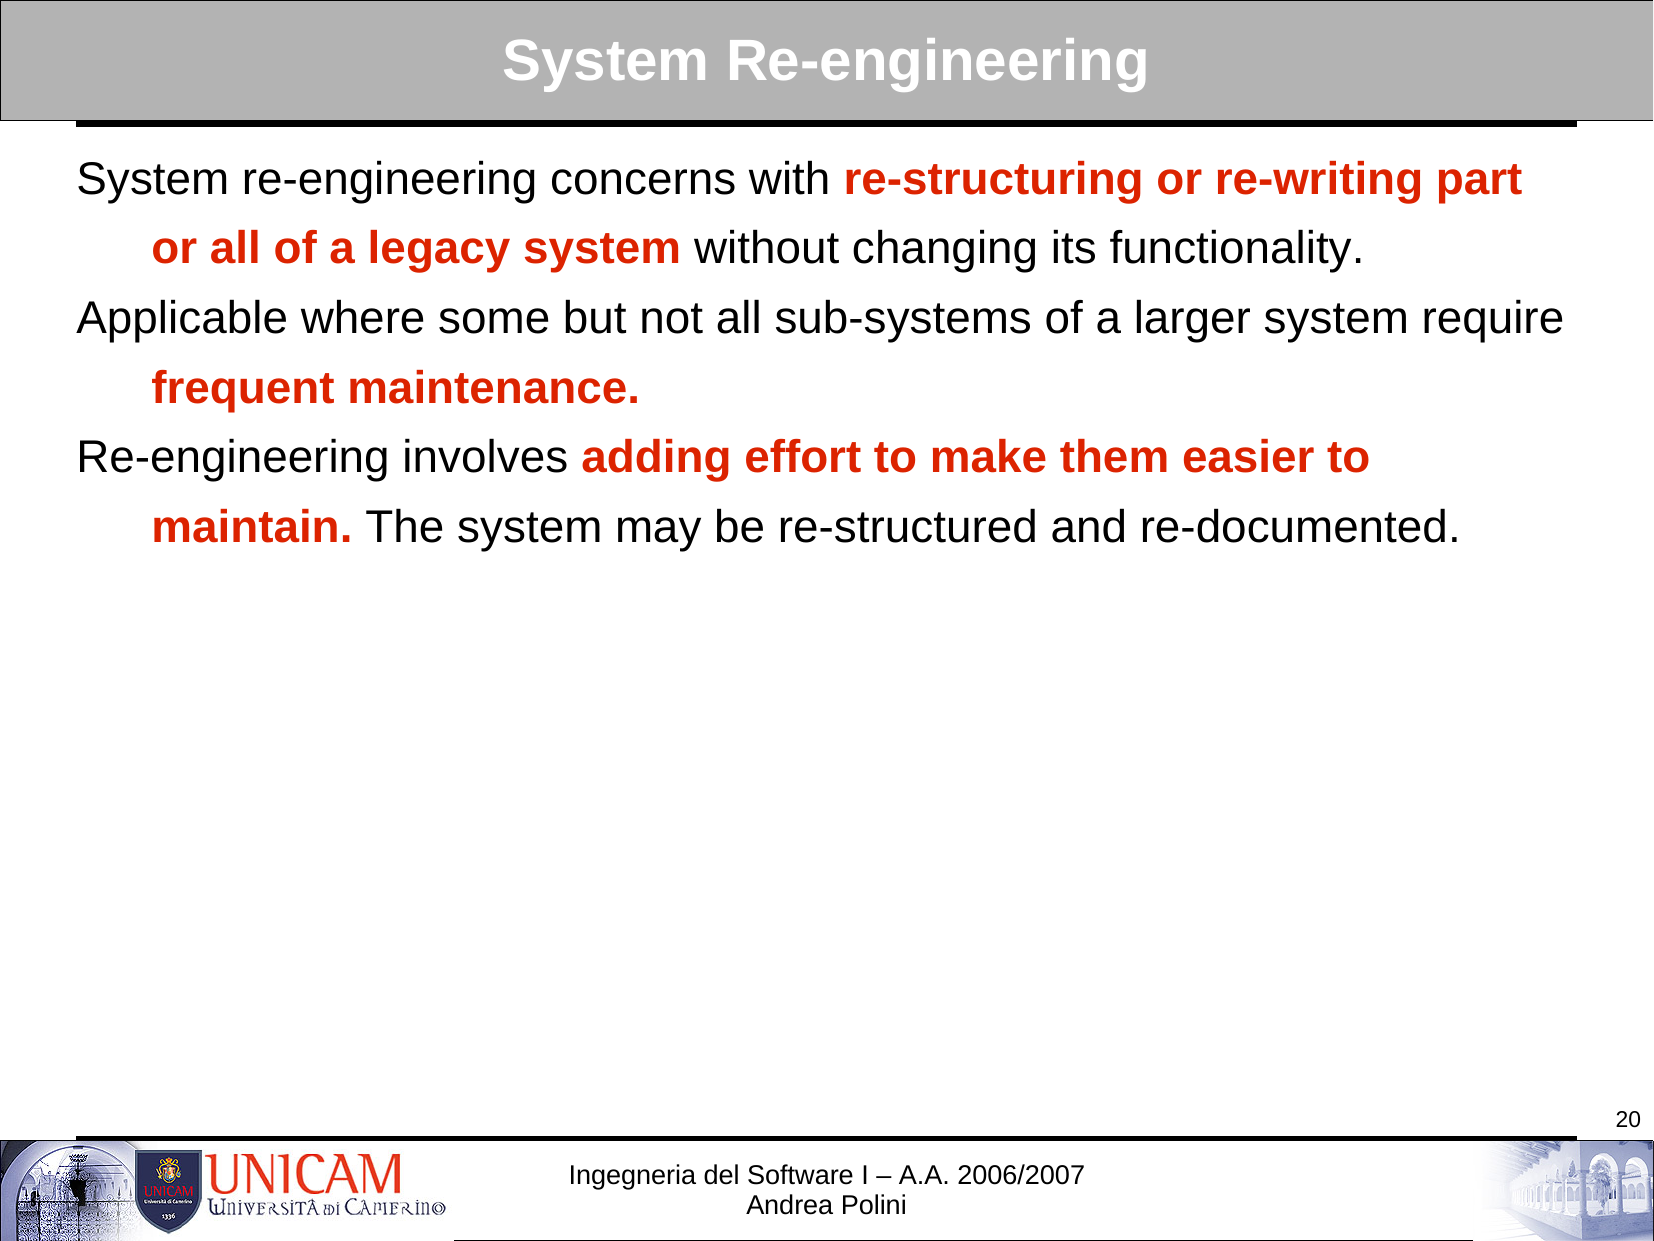

# System Re-engineering
System re-engineering concerns with re-structuring or re-writing part or all of a legacy system without changing its functionality.
Applicable where some but not all sub-systems of a larger system require frequent maintenance.
Re-engineering involves adding effort to make them easier to maintain. The system may be re-structured and re-documented.
20